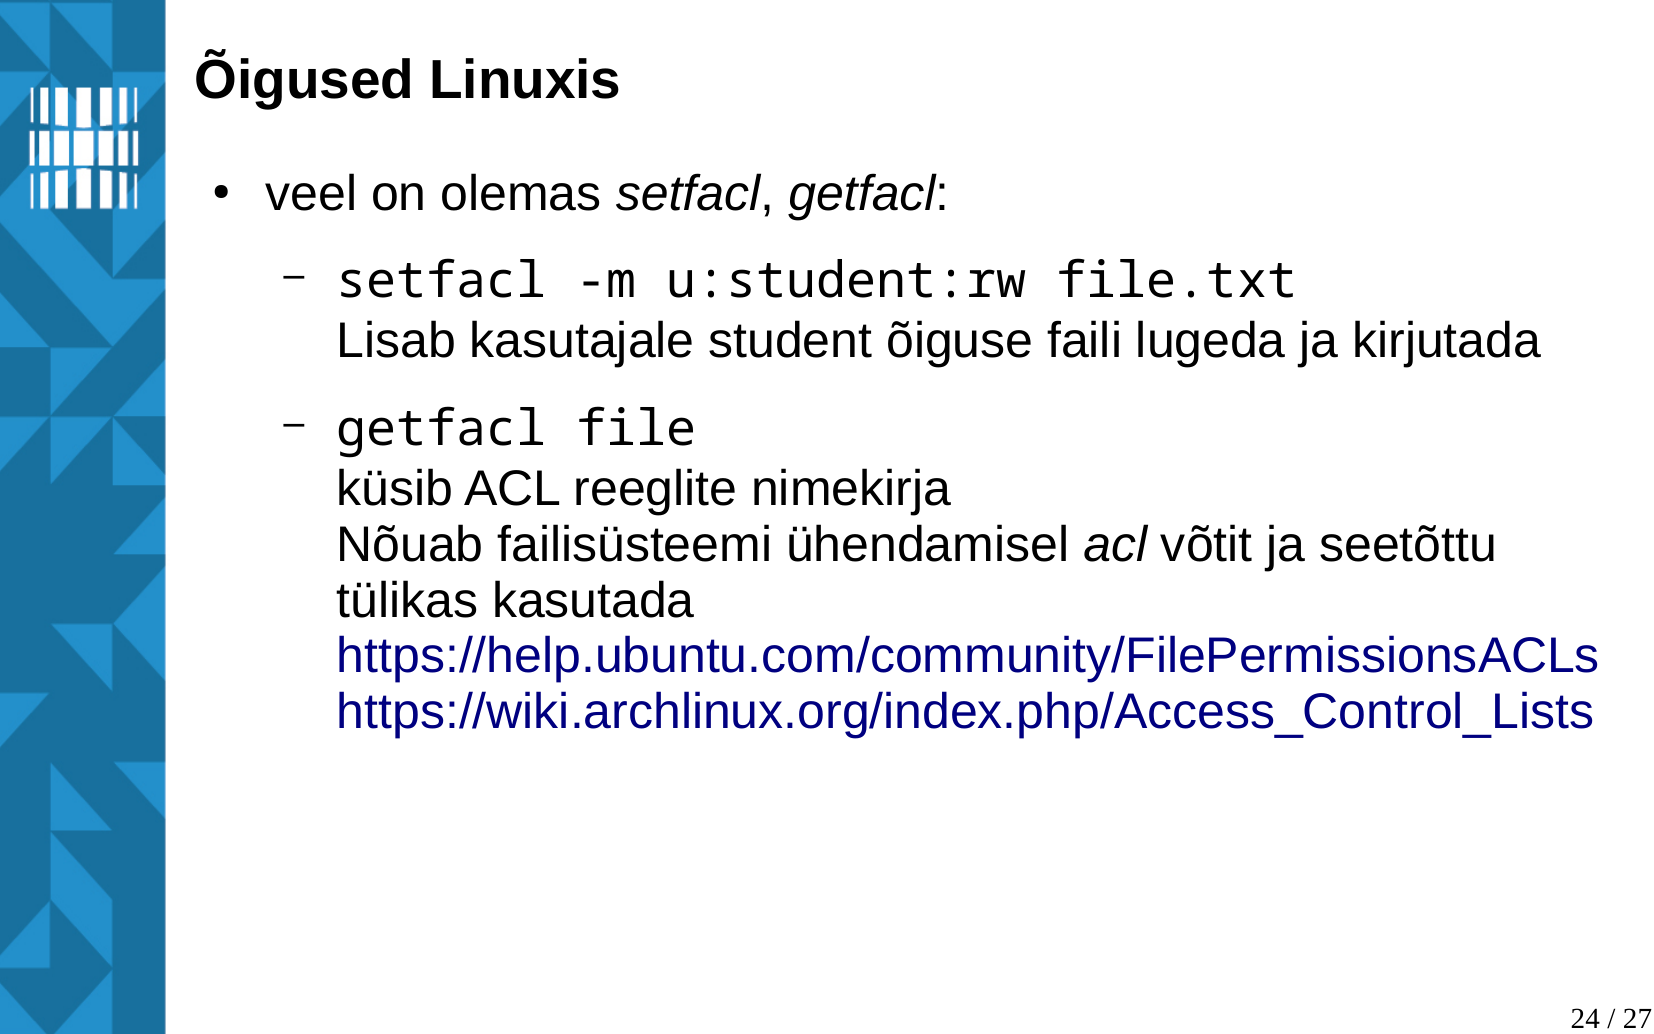

Õigused Linuxis
# veel on olemas setfacl, getfacl:
setfacl -m u:student:rw file.txt
Lisab kasutajale student õiguse faili lugeda ja kirjutada
getfacl file
küsib ACL reeglite nimekirja
Nõuab failisüsteemi ühendamisel acl võtit ja seetõttu tülikas kasutada
https://help.ubuntu.com/community/FilePermissionsACLs
https://wiki.archlinux.org/index.php/Access_Control_Lists
24